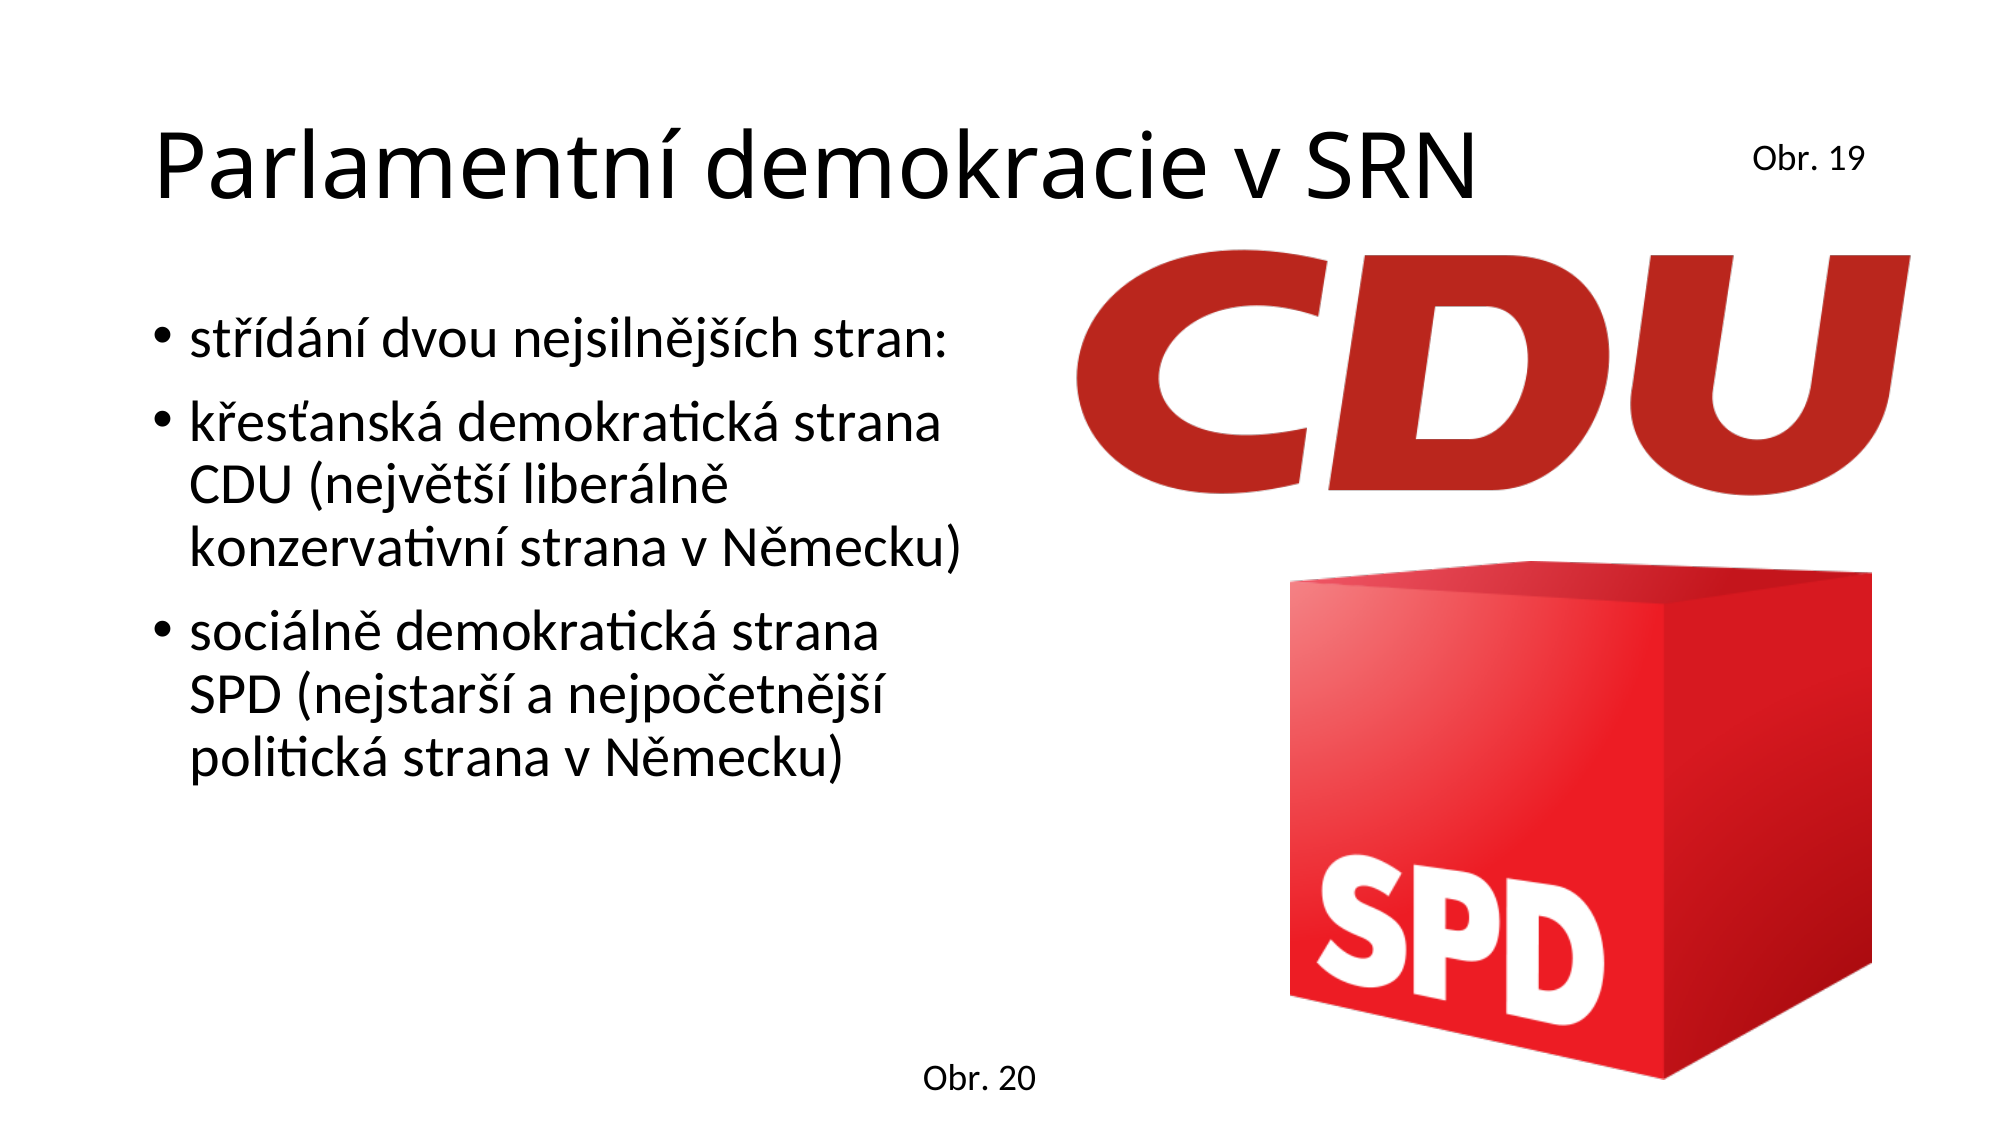

# Parlamentní demokracie v SRN
Obr. 19
střídání dvou nejsilnějších stran:
křesťanská demokratická strana CDU (největší liberálně konzervativní strana v Německu)
sociálně demokratická strana SPD (nejstarší a nejpočetnější politická strana v Německu)
Obr. 20